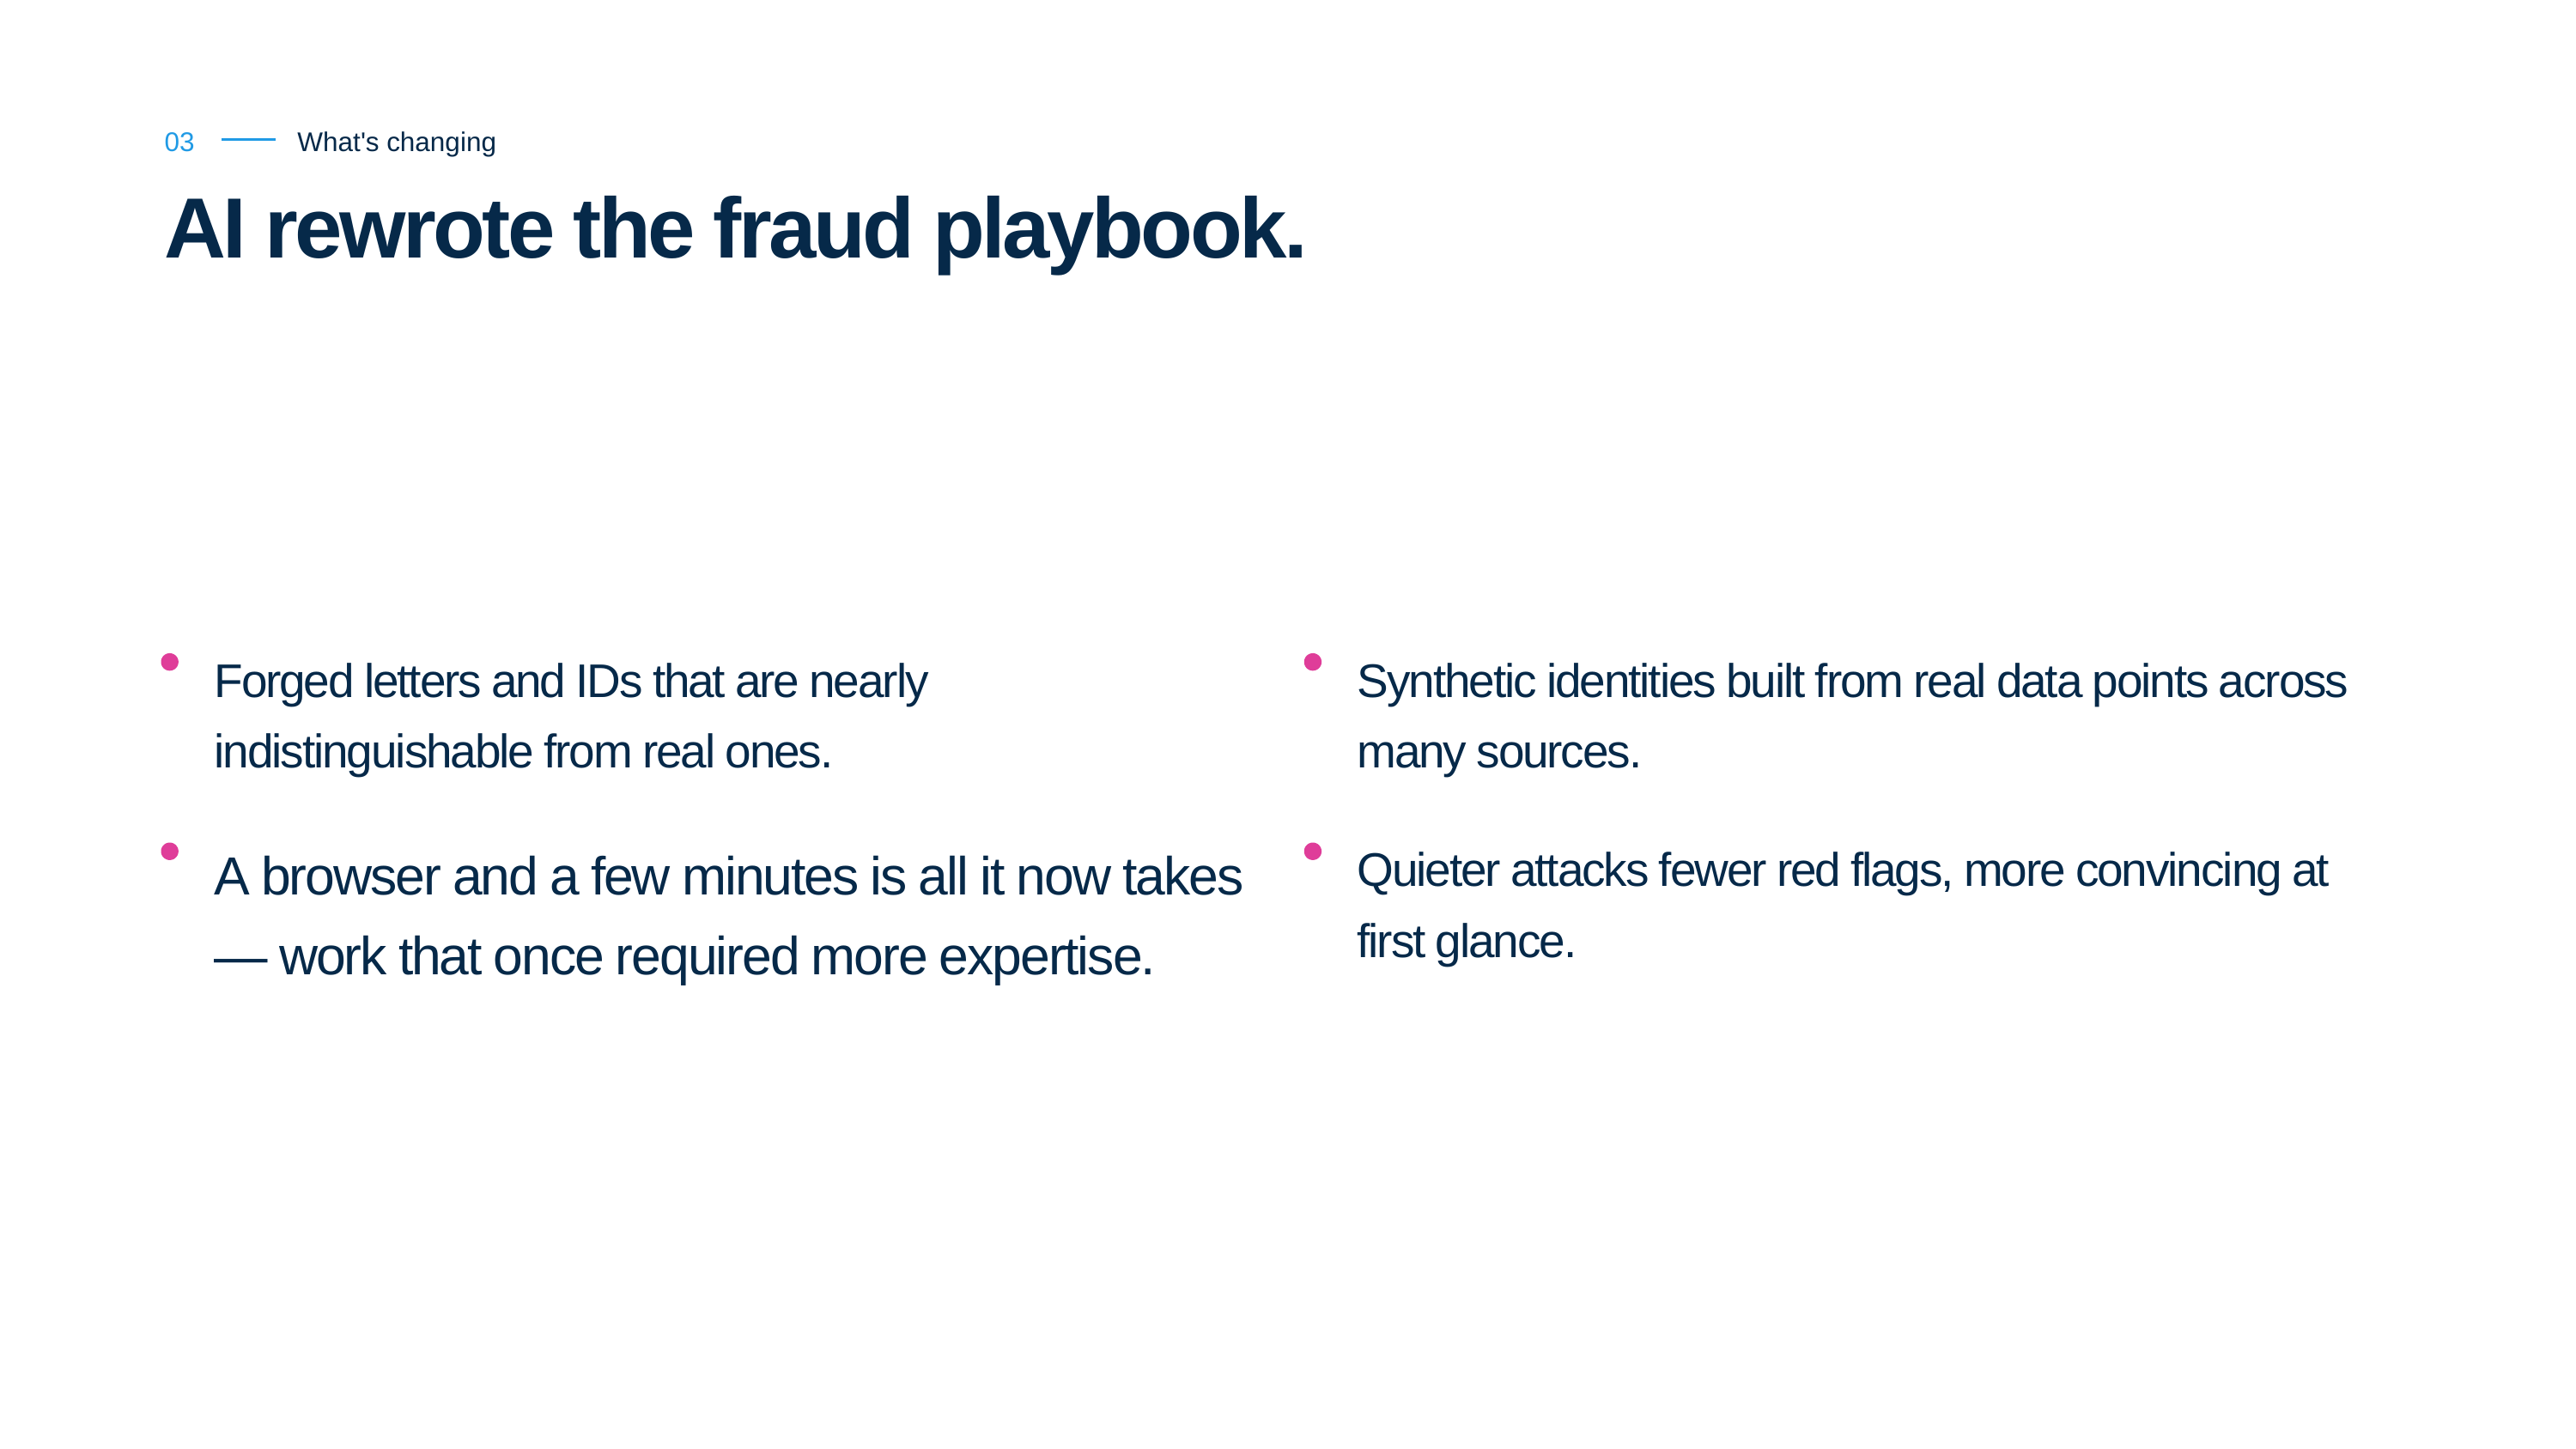

03
What's changing
AI rewrote the fraud playbook.
Forged letters and IDs that are nearly indistinguishable from real ones.
Synthetic identities built from real data points across many sources.
A browser and a few minutes is all it now takes — work that once required more expertise.
Quieter attacks fewer red flags, more convincing at first glance.